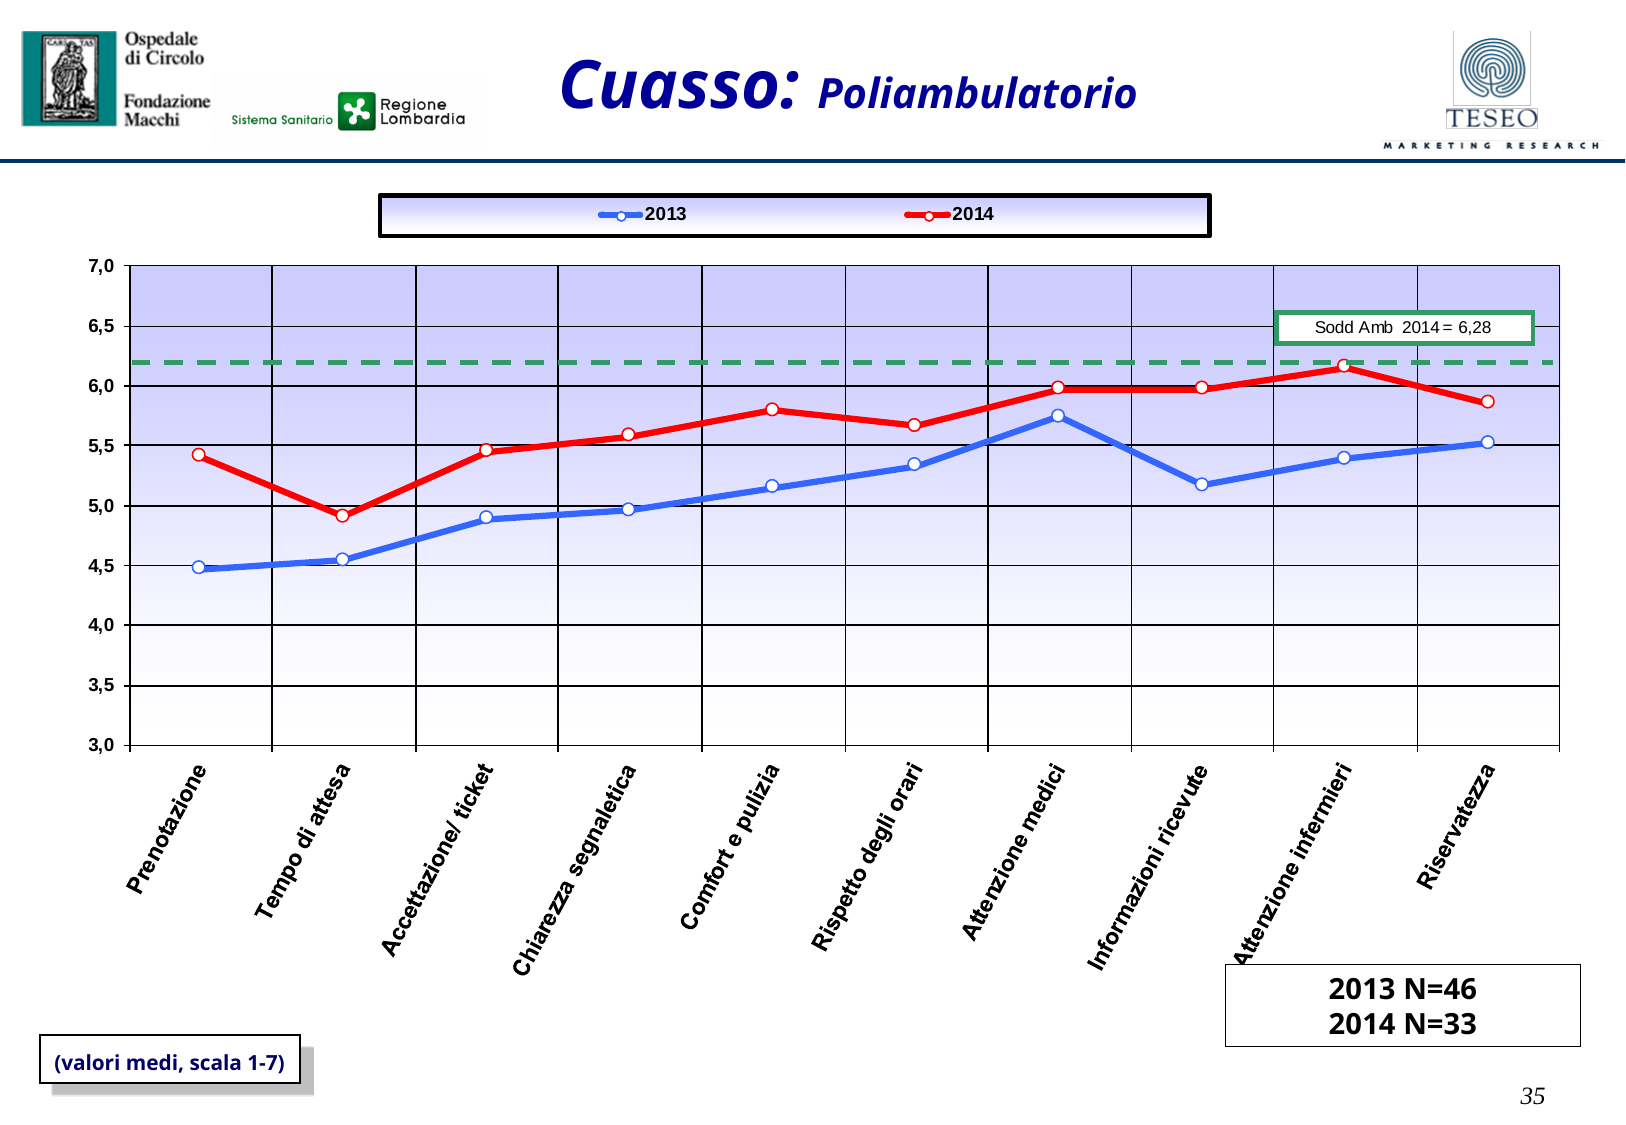

Cuasso: Poliambulatorio
2013 N=46
2014 N=33
(valori medi, scala 1-7)